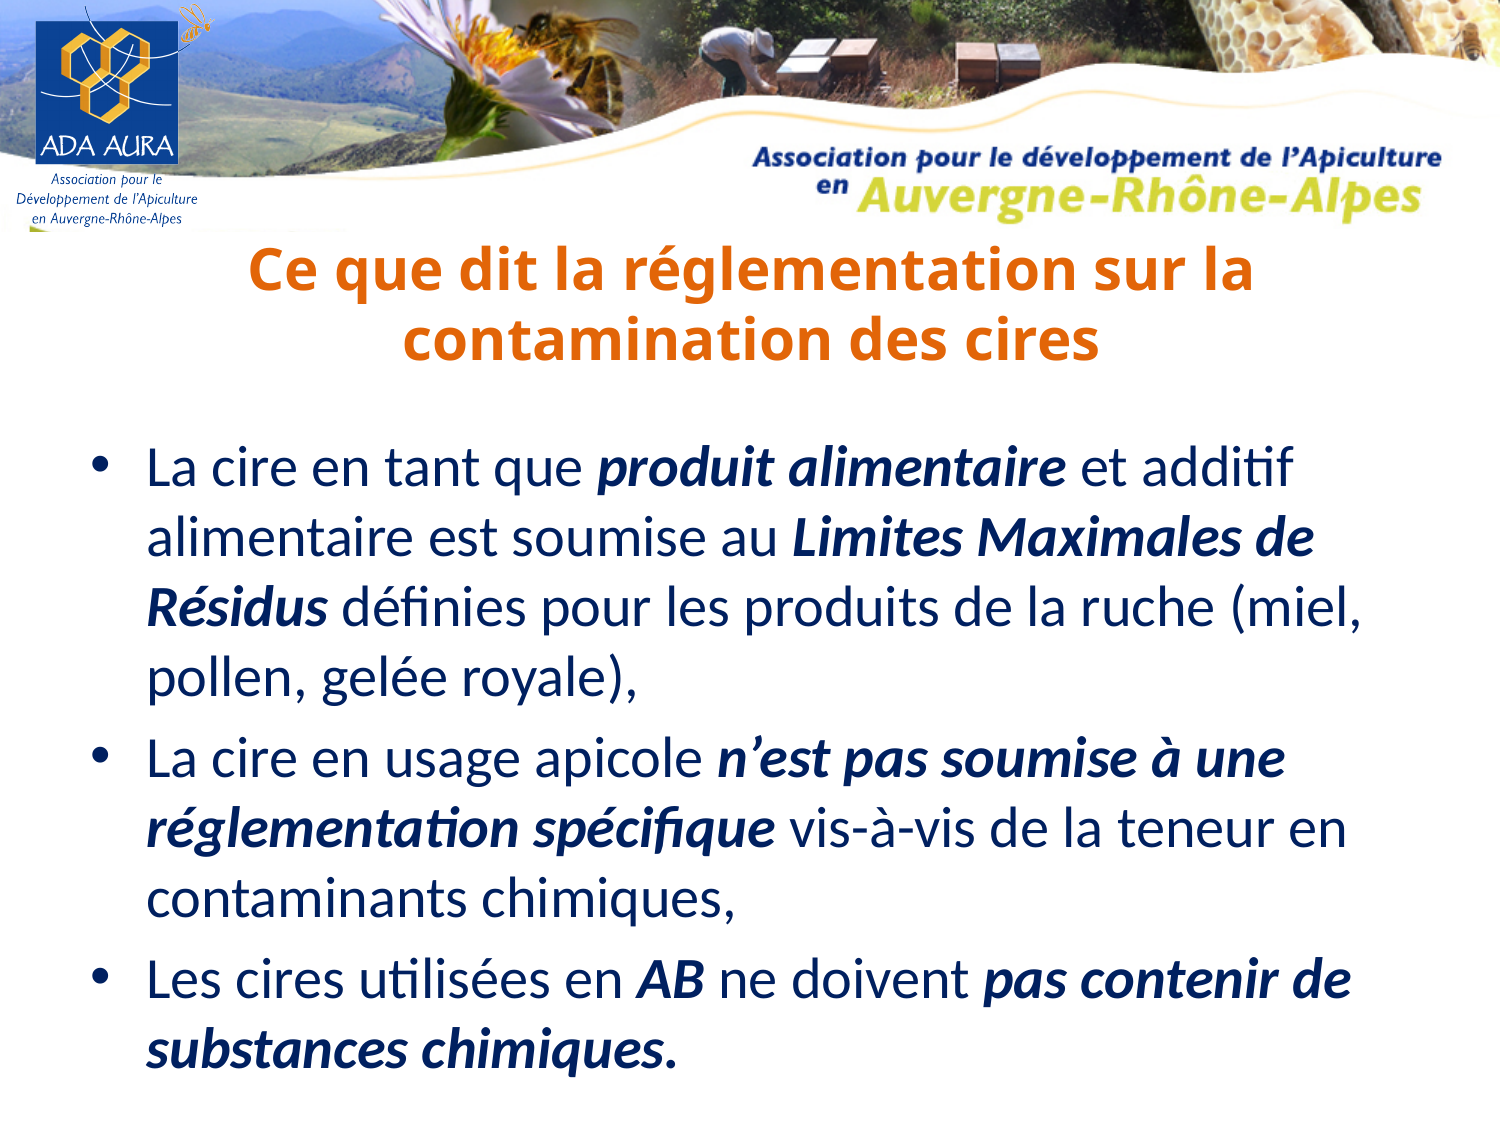

# Ce que dit la réglementation sur la contamination des cires
La cire en tant que produit alimentaire et additif alimentaire est soumise au Limites Maximales de Résidus définies pour les produits de la ruche (miel, pollen, gelée royale),
La cire en usage apicole n’est pas soumise à une réglementation spécifique vis-à-vis de la teneur en contaminants chimiques,
Les cires utilisées en AB ne doivent pas contenir de substances chimiques.